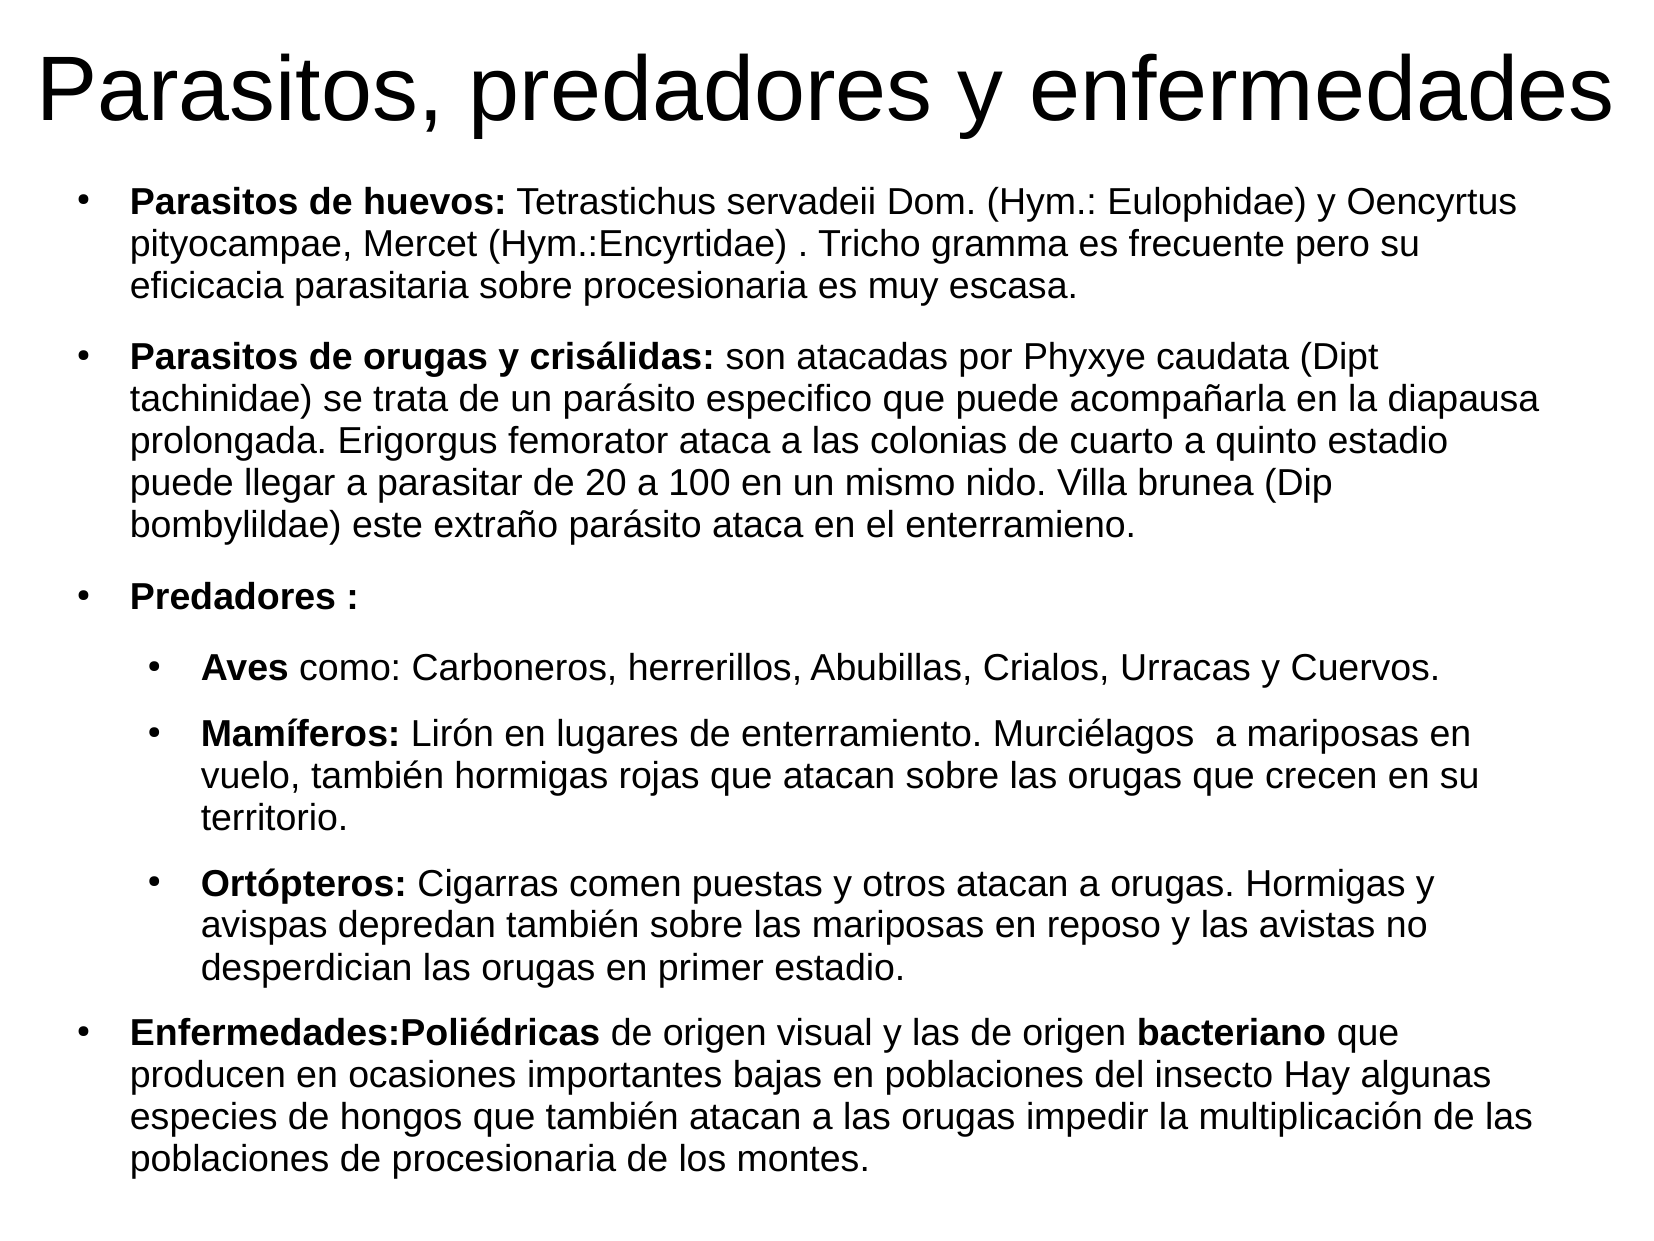

# Parasitos, predadores y enfermedades
Parasitos de huevos: Tetrastichus servadeii Dom. (Hym.: Eulophidae) y Oencyrtus pityocampae, Mercet (Hym.:Encyrtidae) . Tricho gramma es frecuente pero su eficicacia parasitaria sobre procesionaria es muy escasa.
Parasitos de orugas y crisálidas: son atacadas por Phyxye caudata (Dipt tachinidae) se trata de un parásito especifico que puede acompañarla en la diapausa prolongada. Erigorgus femorator ataca a las colonias de cuarto a quinto estadio puede llegar a parasitar de 20 a 100 en un mismo nido. Villa brunea (Dip bombylildae) este extraño parásito ataca en el enterramieno.
Predadores :
Aves como: Carboneros, herrerillos, Abubillas, Crialos, Urracas y Cuervos.
Mamíferos: Lirón en lugares de enterramiento. Murciélagos a mariposas en vuelo, también hormigas rojas que atacan sobre las orugas que crecen en su territorio.
Ortópteros: Cigarras comen puestas y otros atacan a orugas. Hormigas y avispas depredan también sobre las mariposas en reposo y las avistas no desperdician las orugas en primer estadio.
Enfermedades:Poliédricas de origen visual y las de origen bacteriano que producen en ocasiones importantes bajas en poblaciones del insecto Hay algunas especies de hongos que también atacan a las orugas impedir la multiplicación de las poblaciones de procesionaria de los montes.